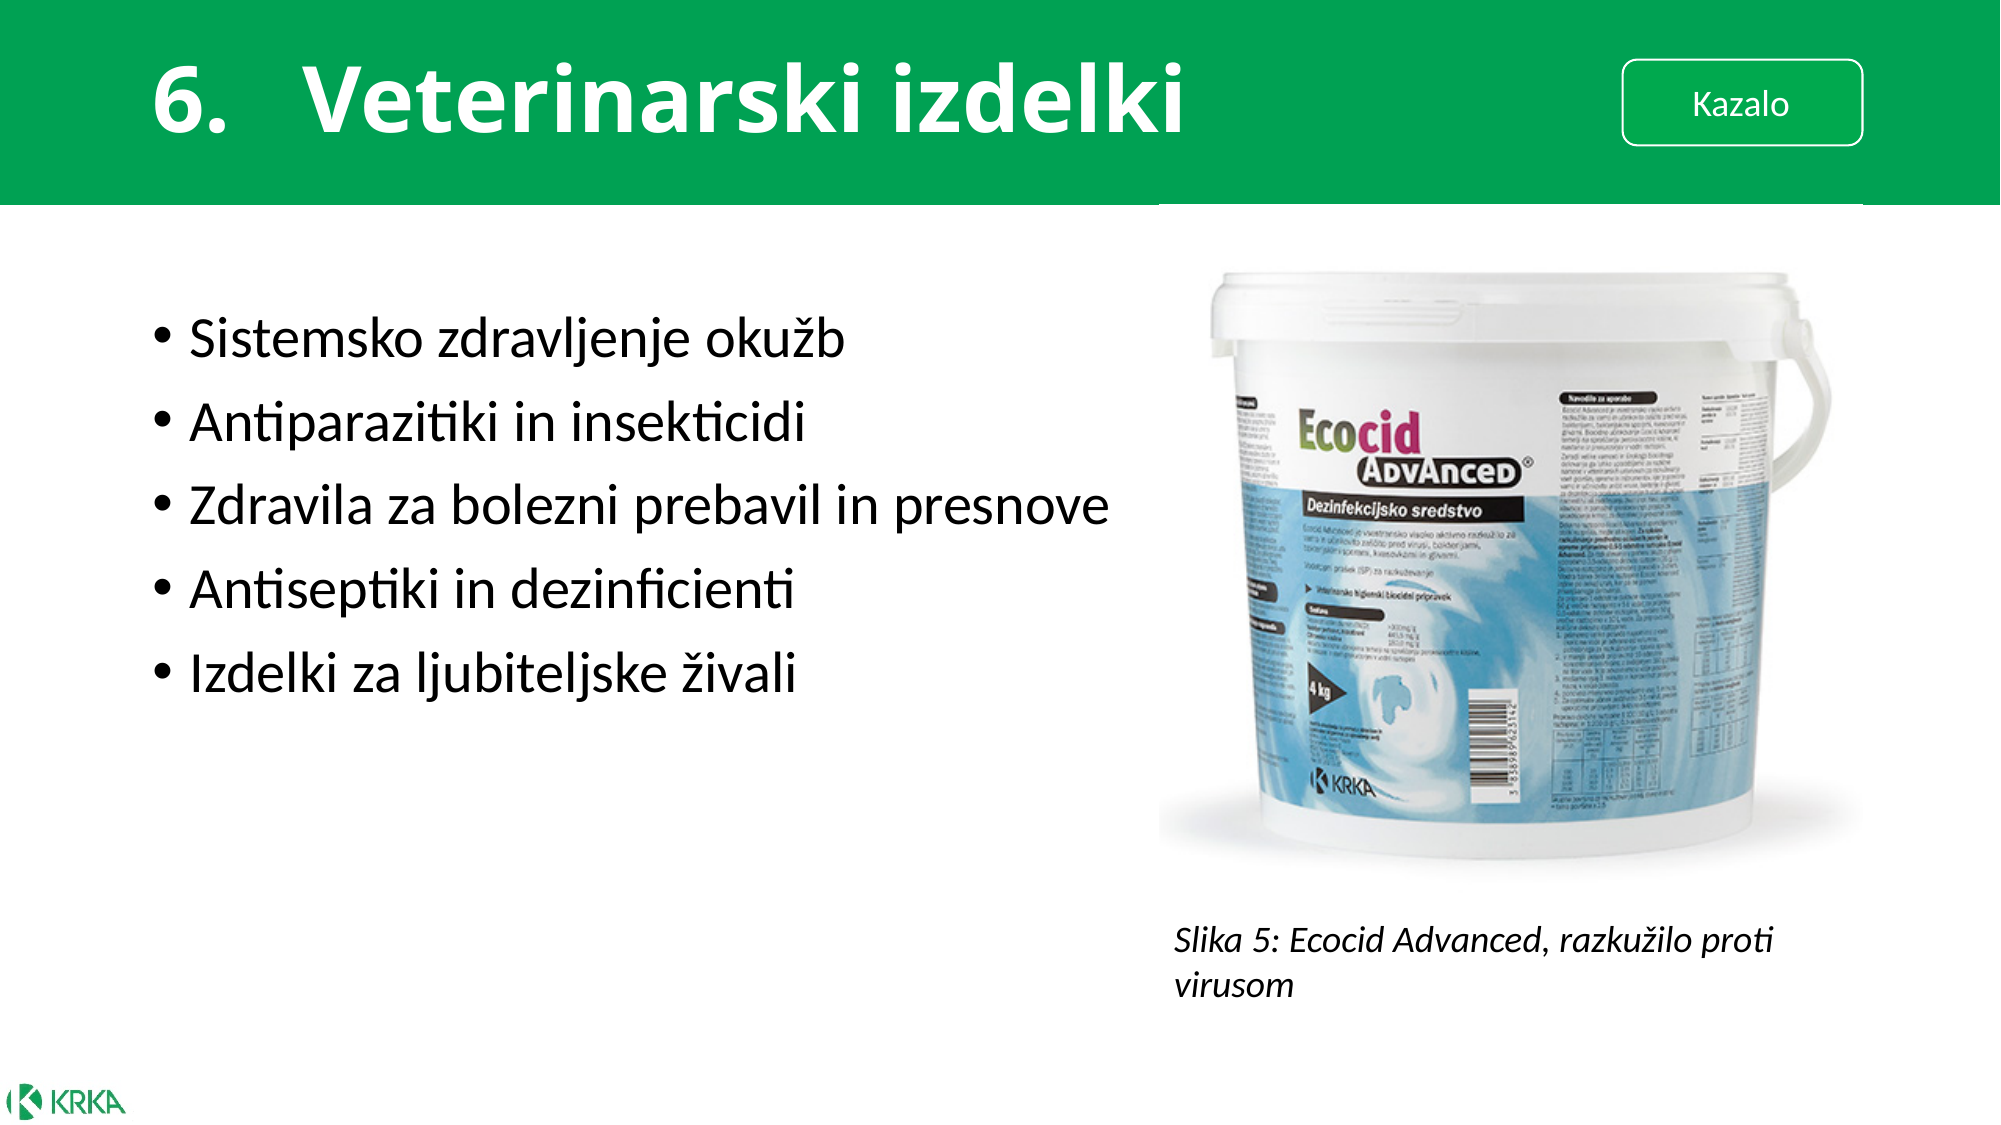

# 6.	Veterinarski izdelki
Sistemsko zdravljenje okužb
Antiparazitiki in insekticidi
Zdravila za bolezni prebavil in presnove
Antiseptiki in dezinficienti
Izdelki za ljubiteljske živali
Slika 5: Ecocid Advanced, razkužilo proti virusom